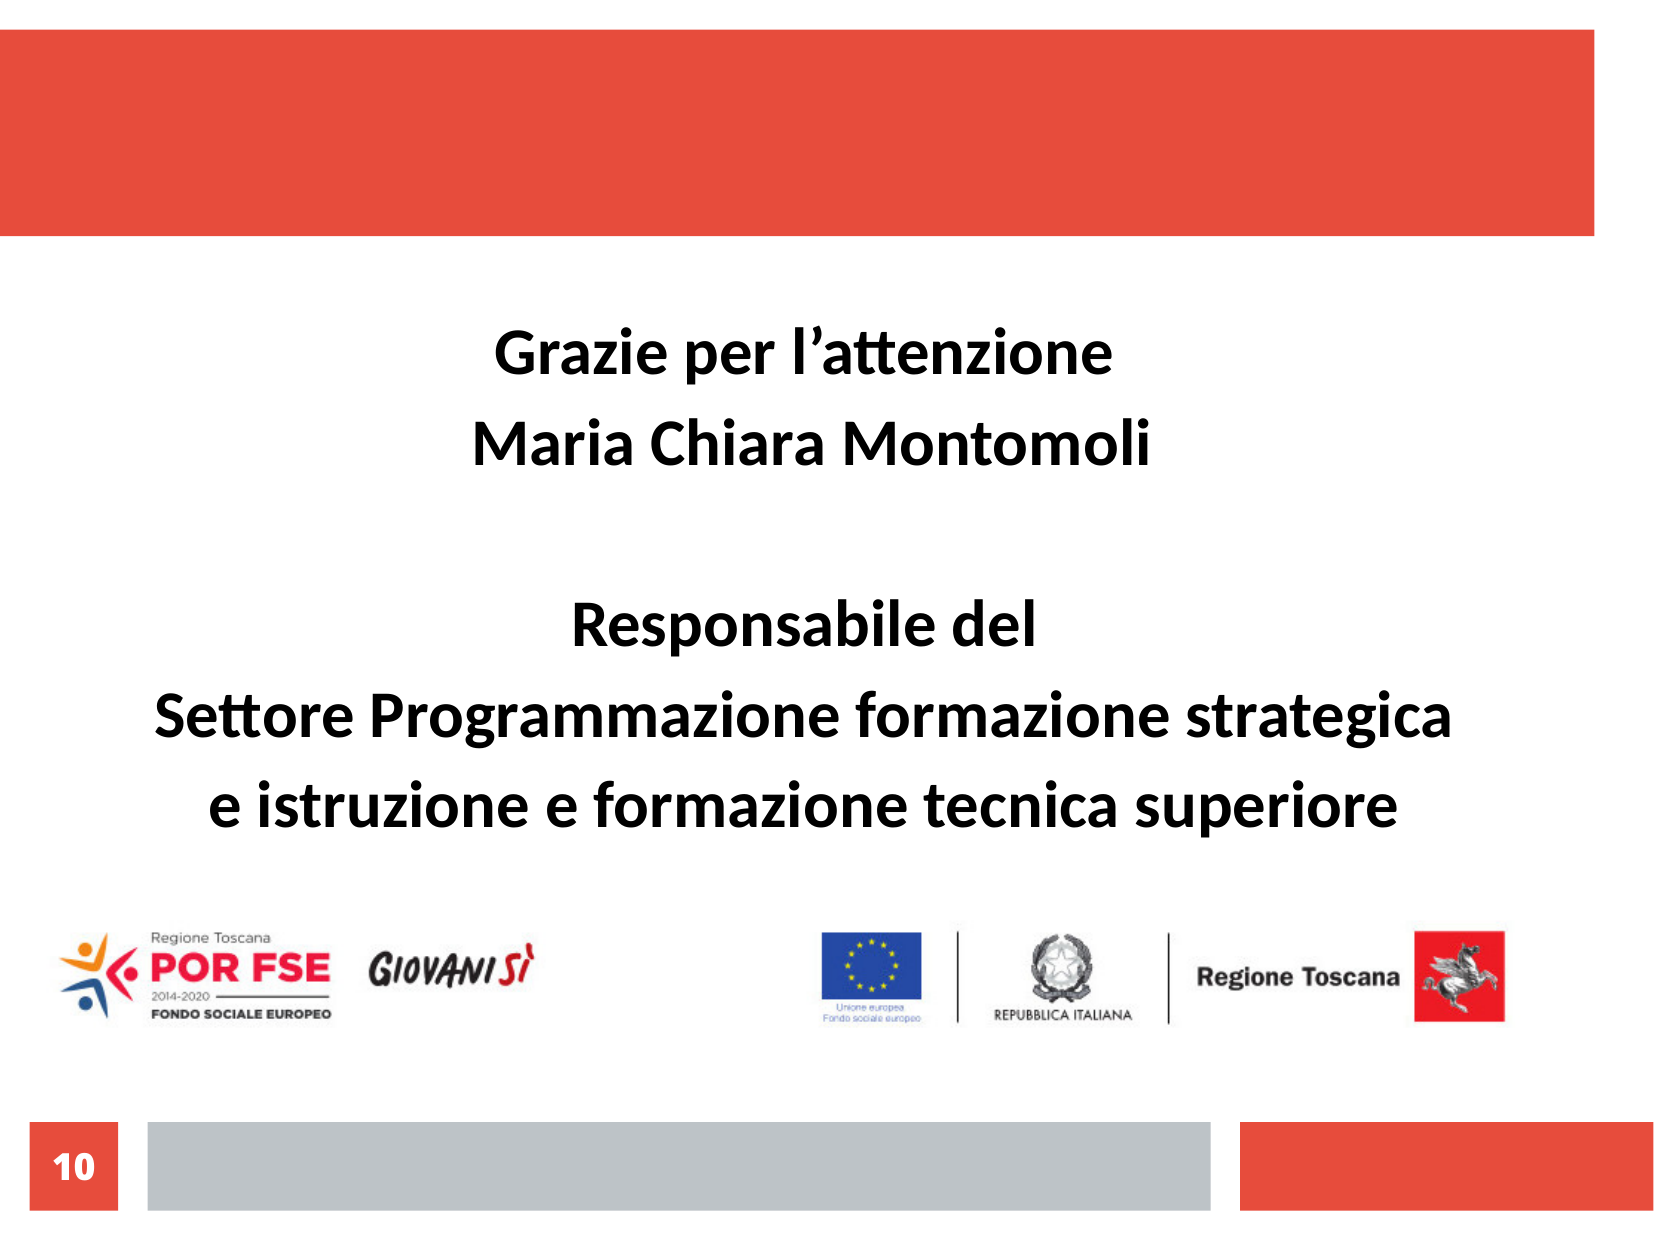

# Grazie per l’attenzione
Maria Chiara Montomoli
Responsabile del
Settore Programmazione formazione strategica
e istruzione e formazione tecnica superiore
10